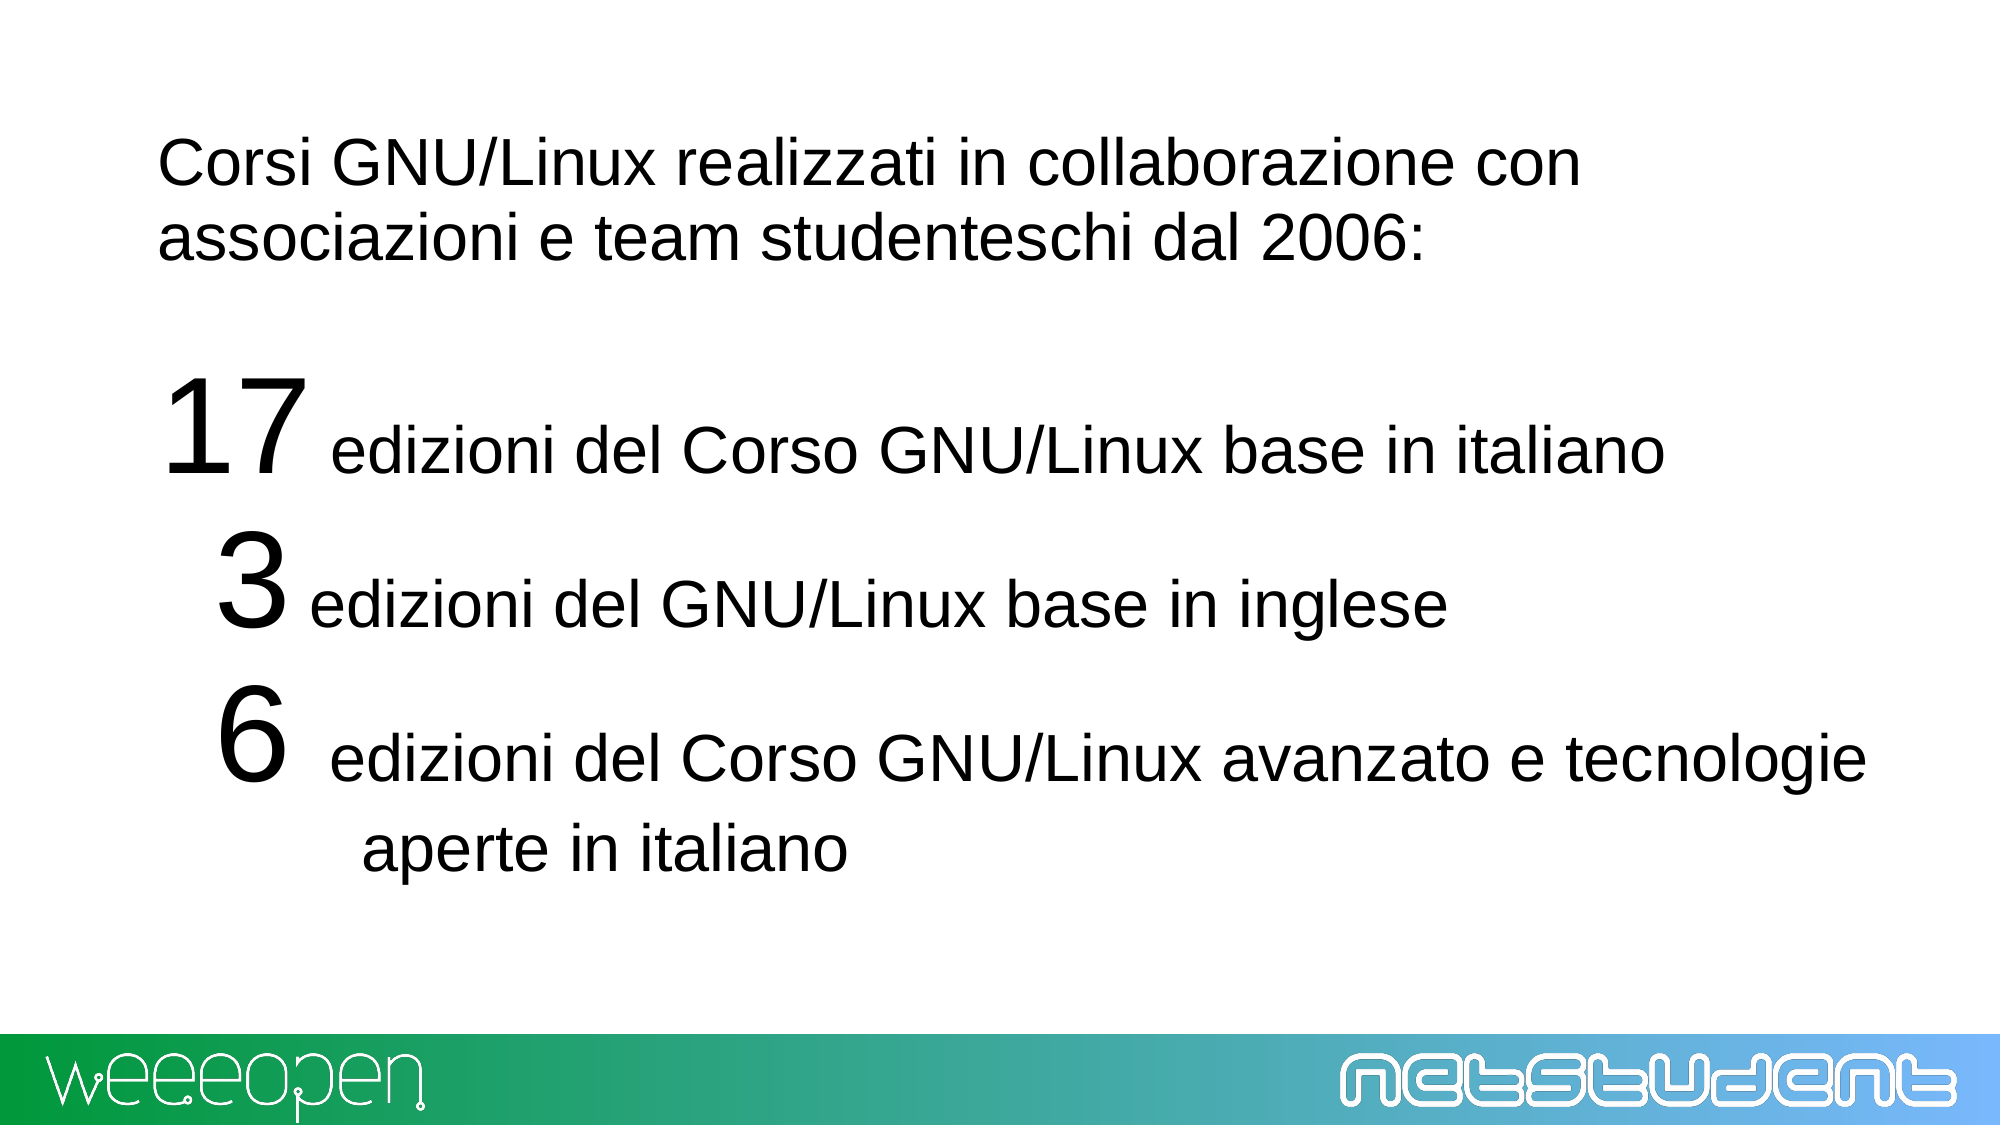

# Corsi GNU/Linux realizzati in collaborazione con associazioni e team studenteschi dal 2006:
 17 edizioni del Corso GNU/Linux base in italiano
 3 edizioni del GNU/Linux base in inglese
 6 edizioni del Corso GNU/Linux avanzato e tecnologie
			 aperte in italiano